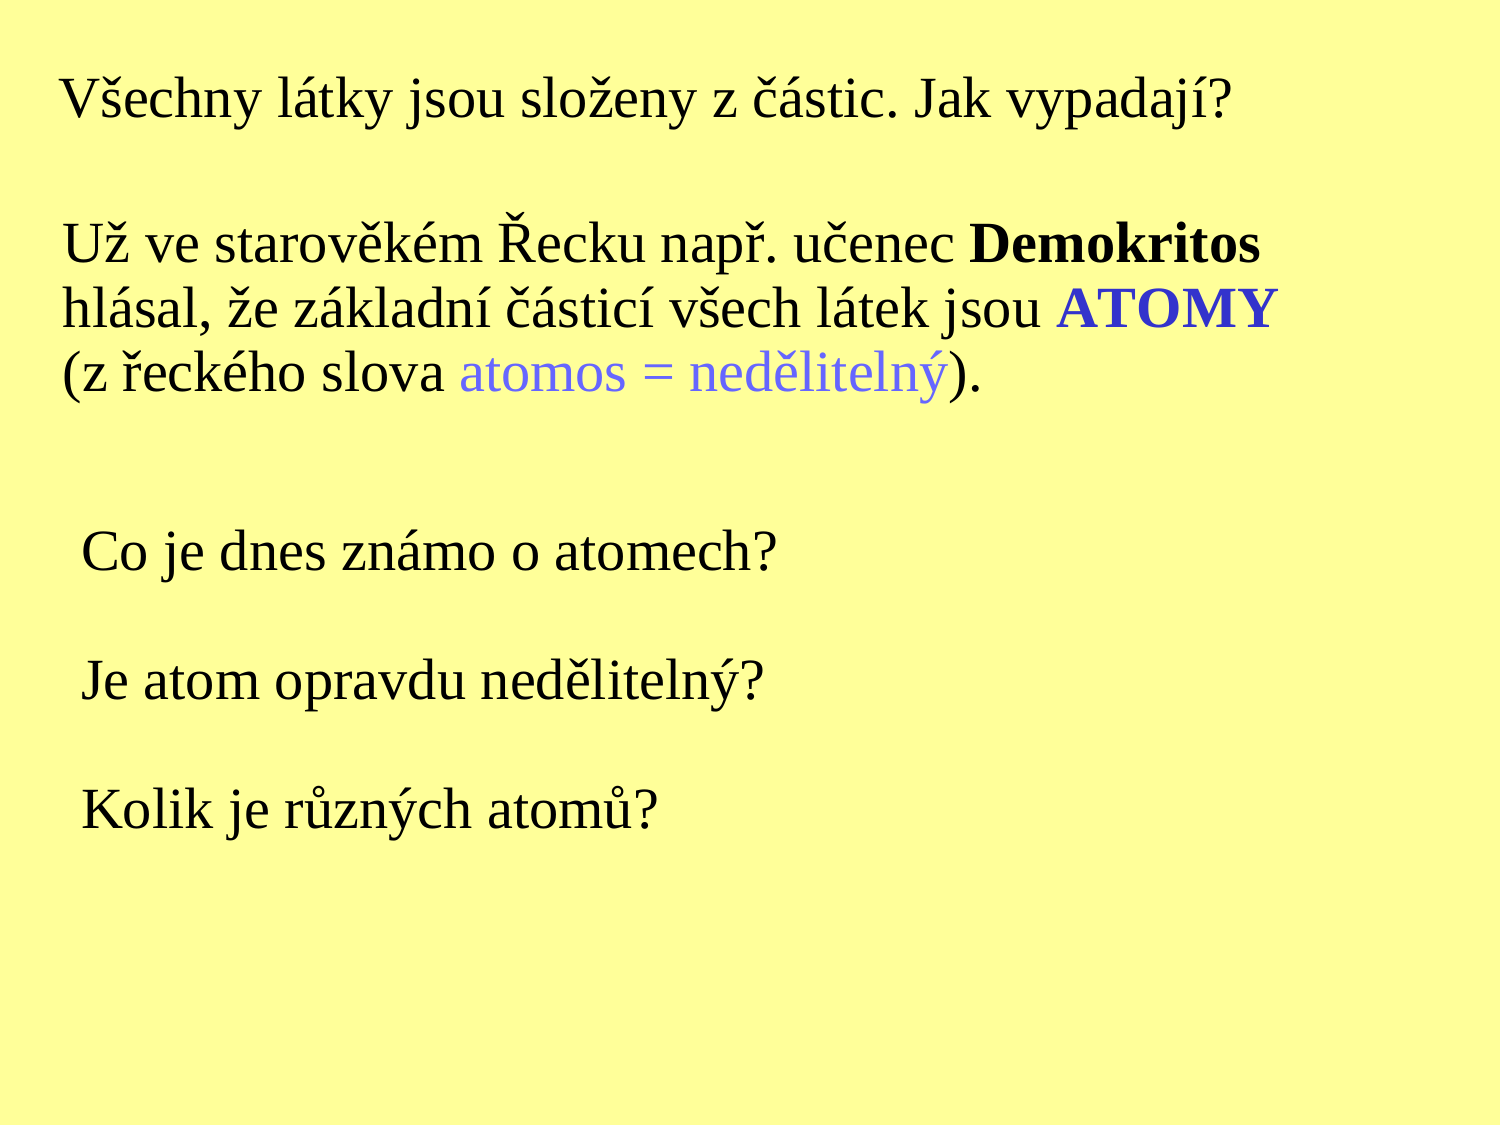

Všechny látky jsou složeny z částic. Jak vypadají?
Už ve starověkém Řecku např. učenec Demokritos
hlásal, že základní částicí všech látek jsou ATOMY
(z řeckého slova atomos = nedělitelný).
Co je dnes známo o atomech?
Je atom opravdu nedělitelný?
Kolik je různých atomů?